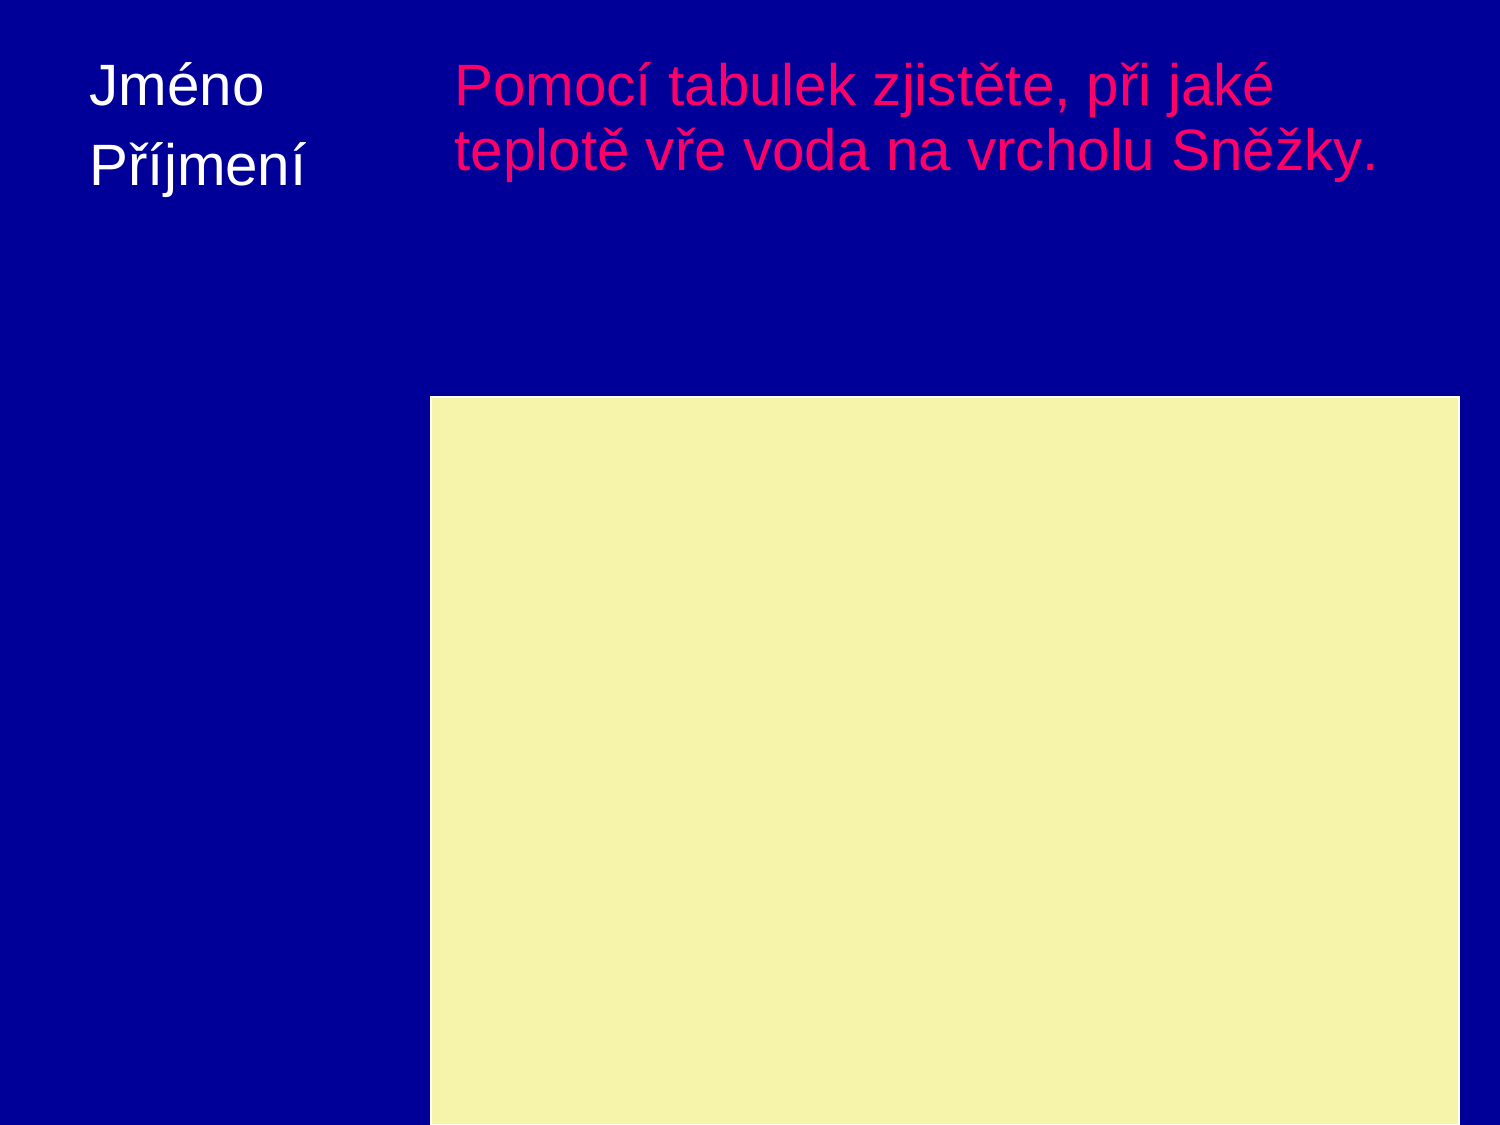

Jméno
Příjmení
Pomocí tabulek zjistěte, při jaké teplotě vře voda na vrcholu Sněžky.
V tabulkách lze vyhledat závislost teploty varu
vody na tlaku vzduchu a závislost tlaku
vzduchu na nadmořské výšce. Odtud vyplývá, že voda vře na vrcholu Sněžky již při teplotě
95°C.